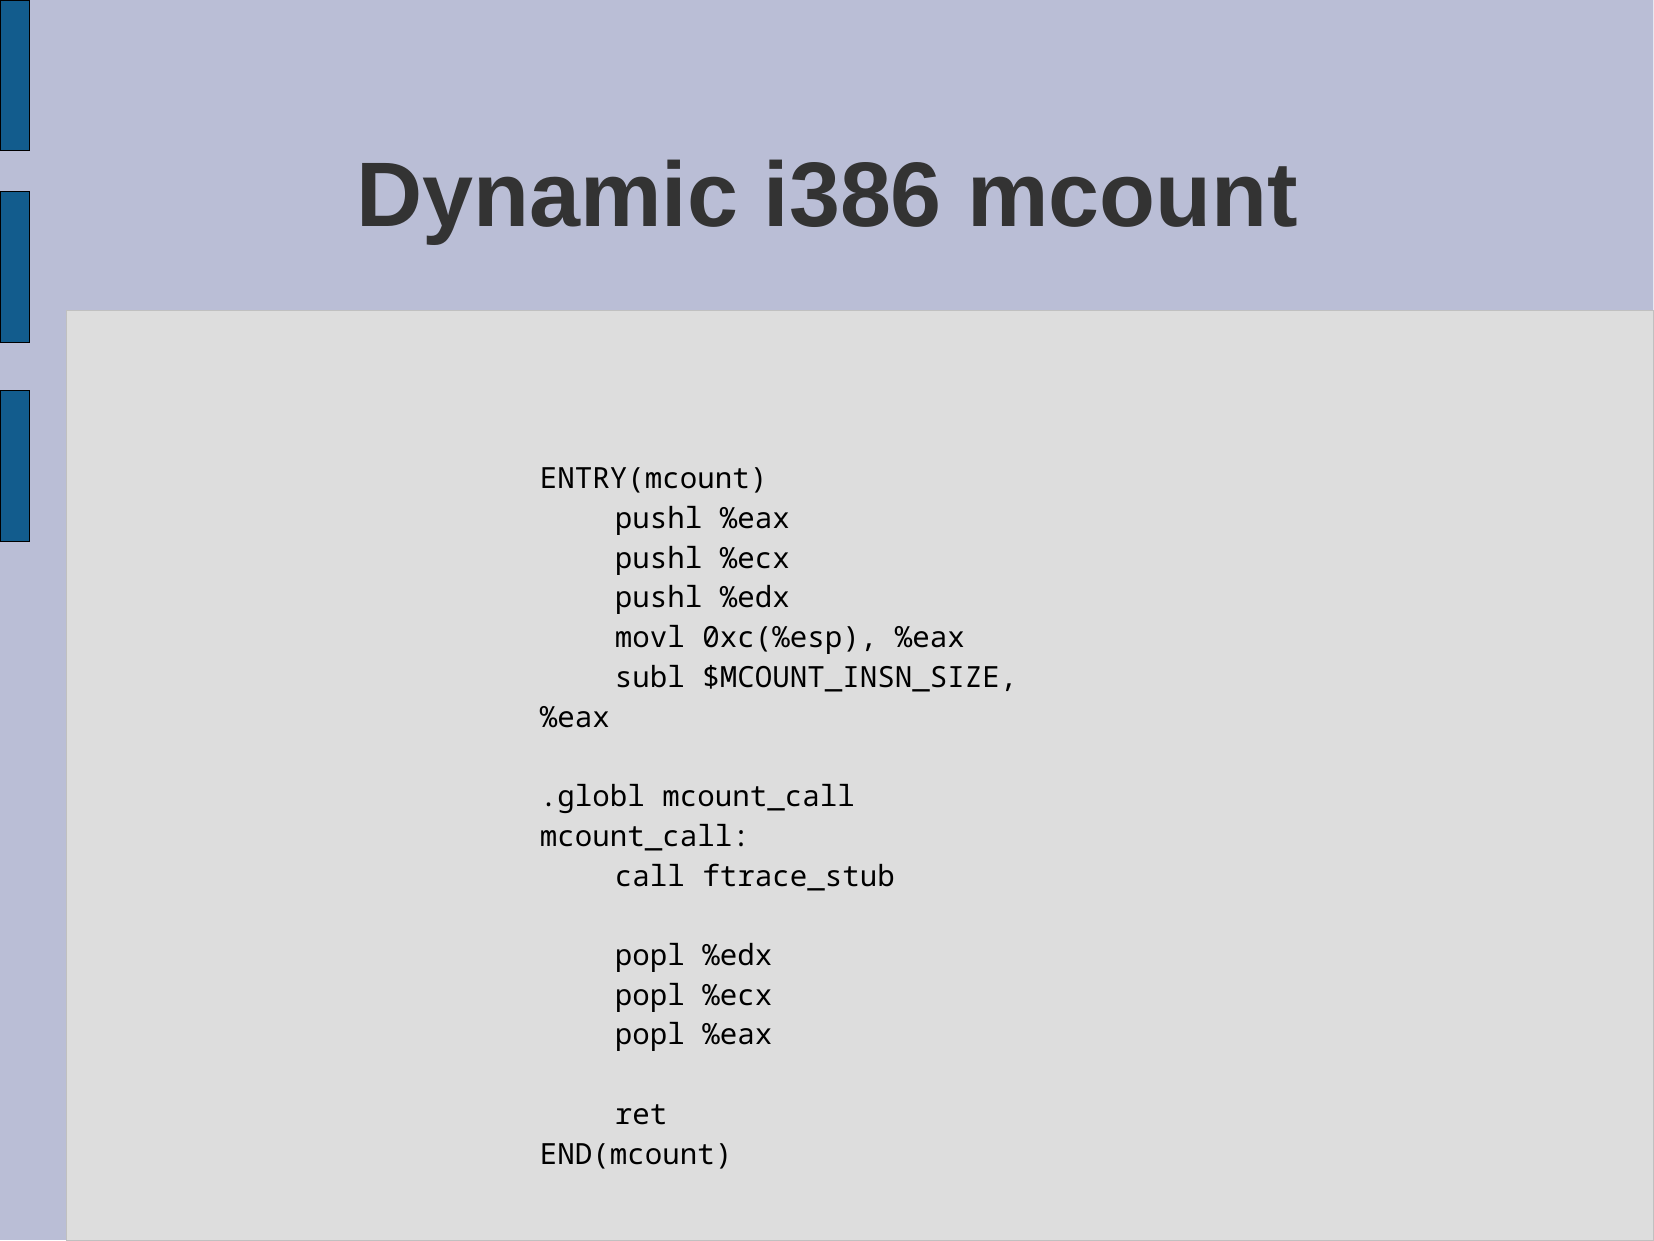

# Dynamic i386 mcount
ENTRY(mcount)
	pushl %eax
	pushl %ecx
	pushl %edx
	movl 0xc(%esp), %eax
	subl $MCOUNT_INSN_SIZE, %eax
.globl mcount_call
mcount_call:
	call ftrace_stub
	popl %edx
	popl %ecx
	popl %eax
	ret
END(mcount)